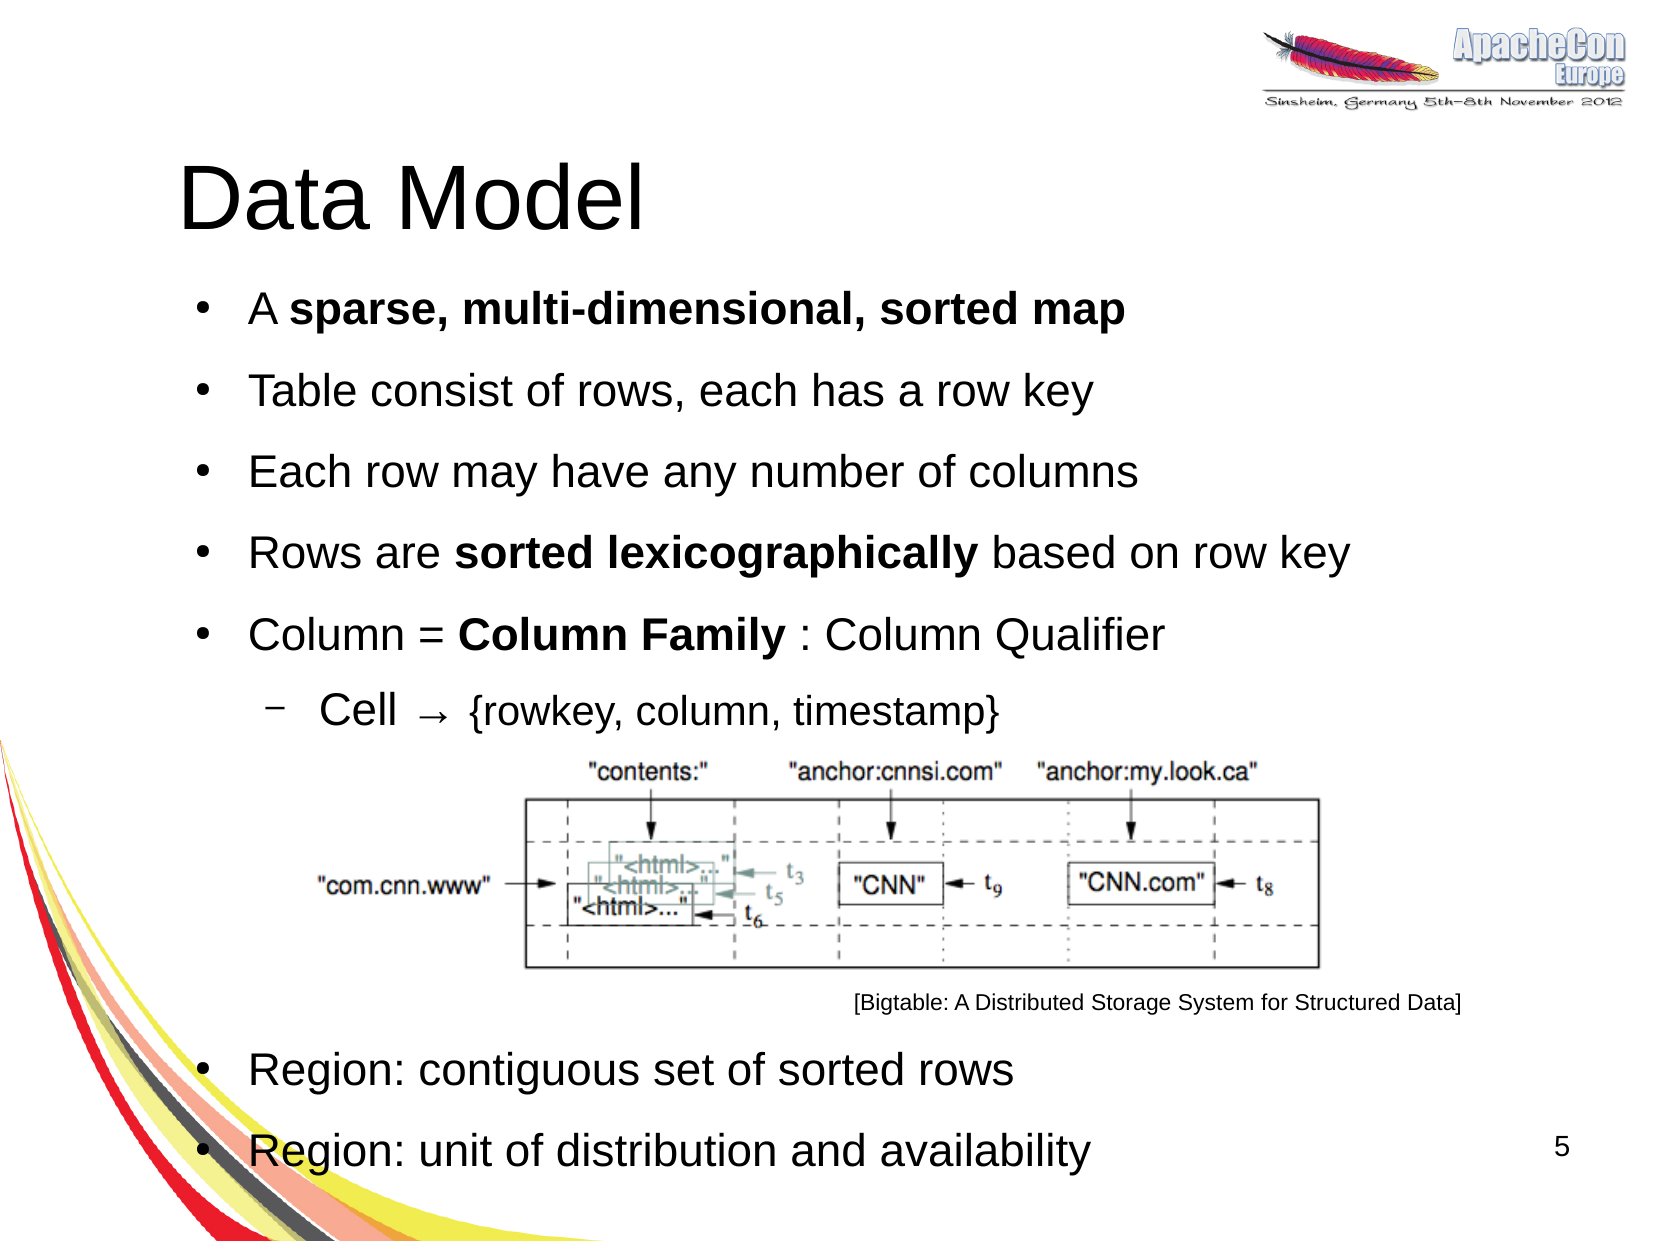

# Data Model
A sparse, multi-dimensional, sorted map
Table consist of rows, each has a row key
Each row may have any number of columns
Rows are sorted lexicographically based on row key
Column = Column Family : Column Qualifier
Cell → {rowkey, column, timestamp}
Region: contiguous set of sorted rows
Region: unit of distribution and availability
[Bigtable: A Distributed Storage System for Structured Data]
5